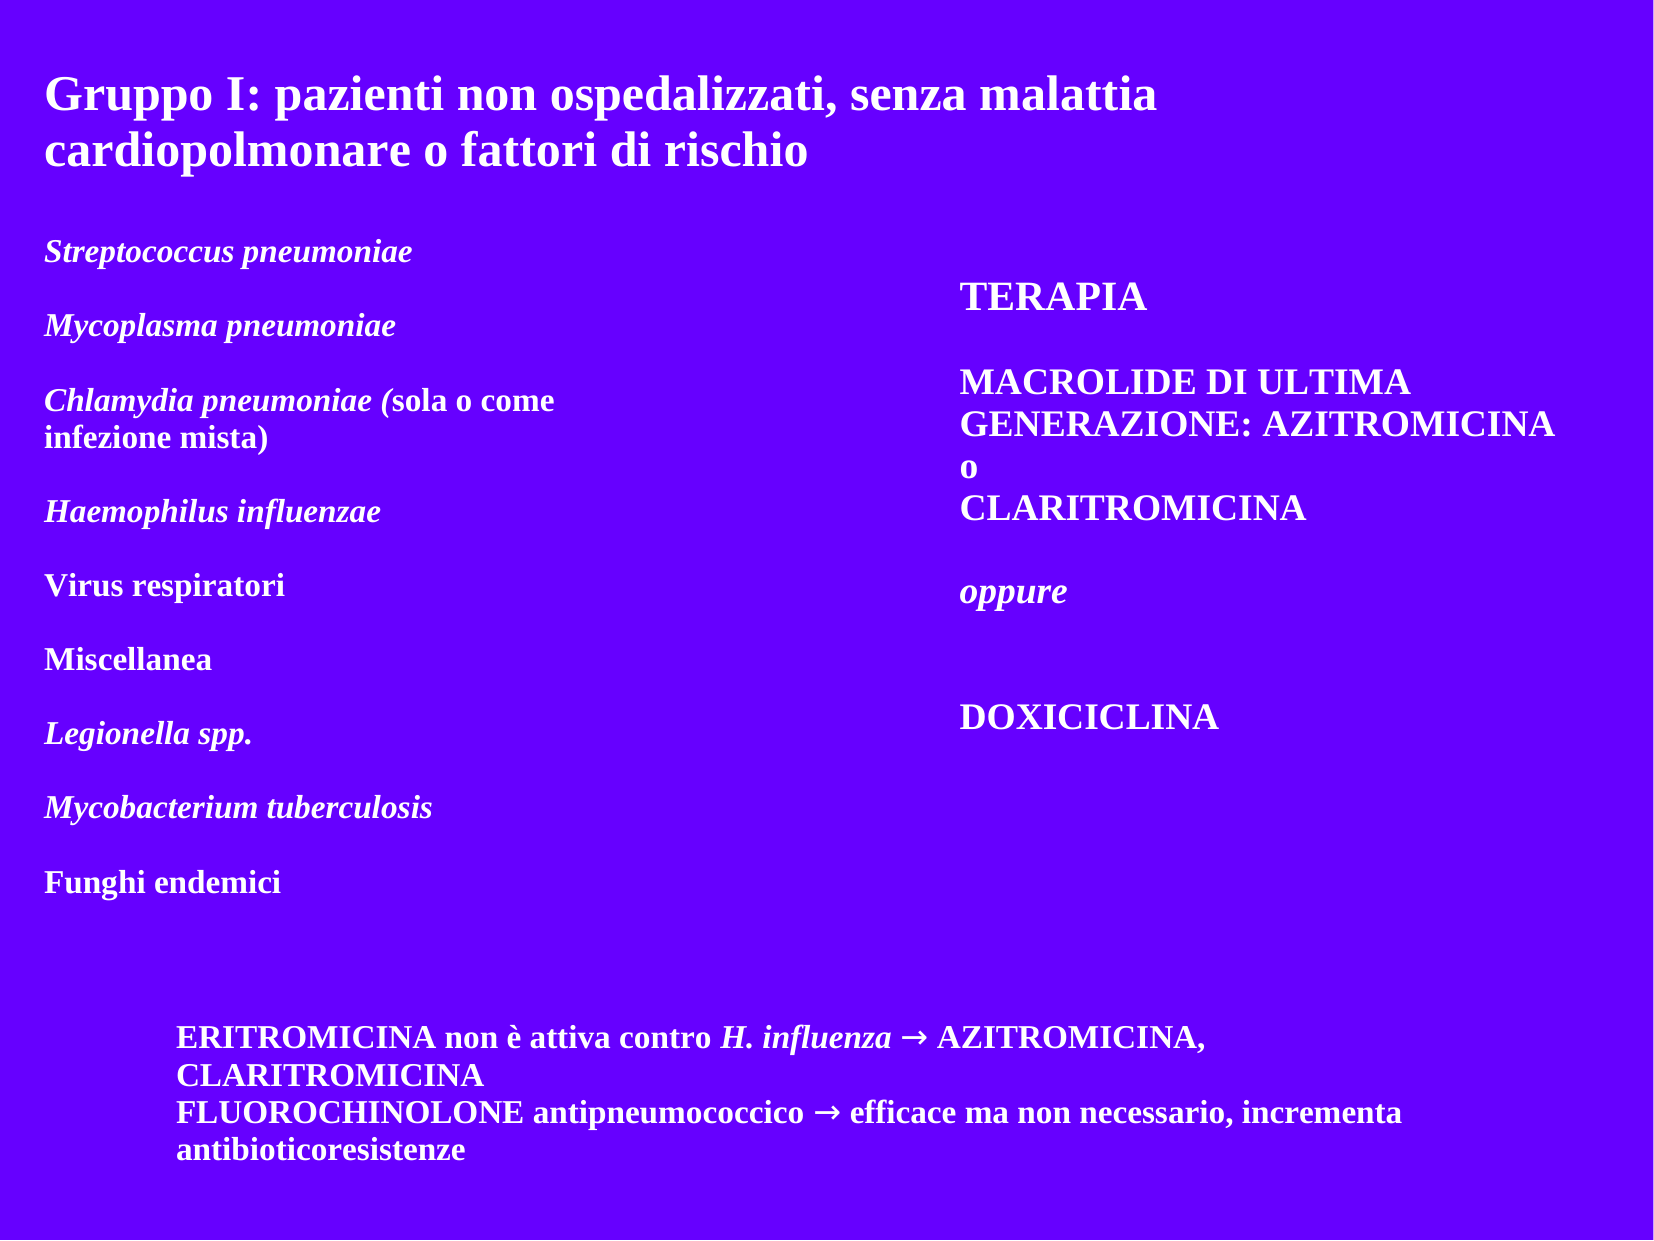

Gruppo I: pazienti non ospedalizzati, senza malattia
cardiopolmonare o fattori di rischio
Streptococcus pneumoniae
Mycoplasma pneumoniae
Chlamydia pneumoniae (sola o come
infezione mista)
Haemophilus influenzae
Virus respiratori
Miscellanea
Legionella spp.
Mycobacterium tuberculosis
Funghi endemici
TERAPIA
MACROLIDE DI ULTIMA
GENERAZIONE: AZITROMICINA o
CLARITROMICINA
oppure
DOXICICLINA
ERITROMICINA non è attiva contro H. influenza → AZITROMICINA, CLARITROMICINA
FLUOROCHINOLONE antipneumococcico → efficace ma non necessario, incrementa
antibioticoresistenze